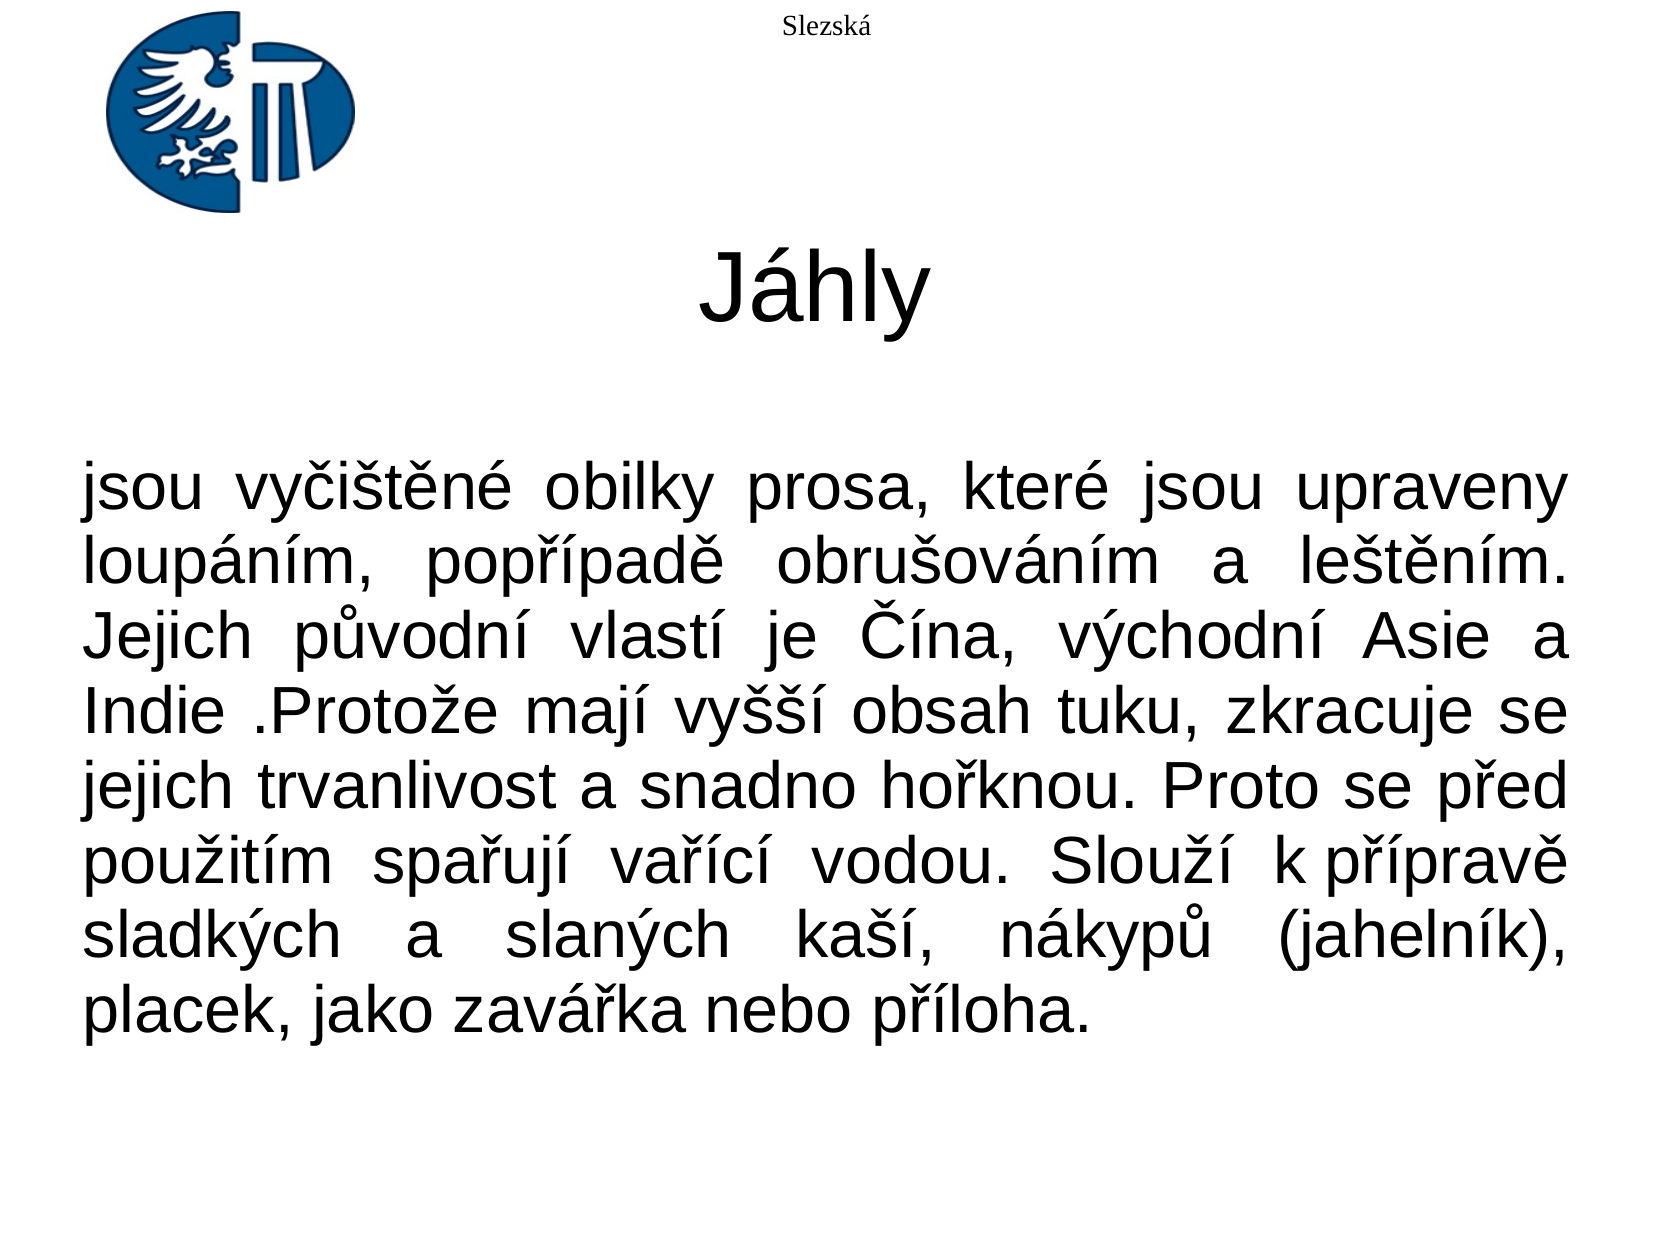

ahoj
# Jáhly
jsou vyčištěné obilky prosa, které jsou upraveny loupáním, popřípadě obrušováním a leštěním. Jejich původní vlastí je Čína, východní Asie a Indie .Protože mají vyšší obsah tuku, zkracuje se jejich trvanlivost a snadno hořknou. Proto se před použitím spařují vařící vodou. Slouží k přípravě sladkých a slaných kaší, nákypů (jahelník), placek, jako zavářka nebo příloha.